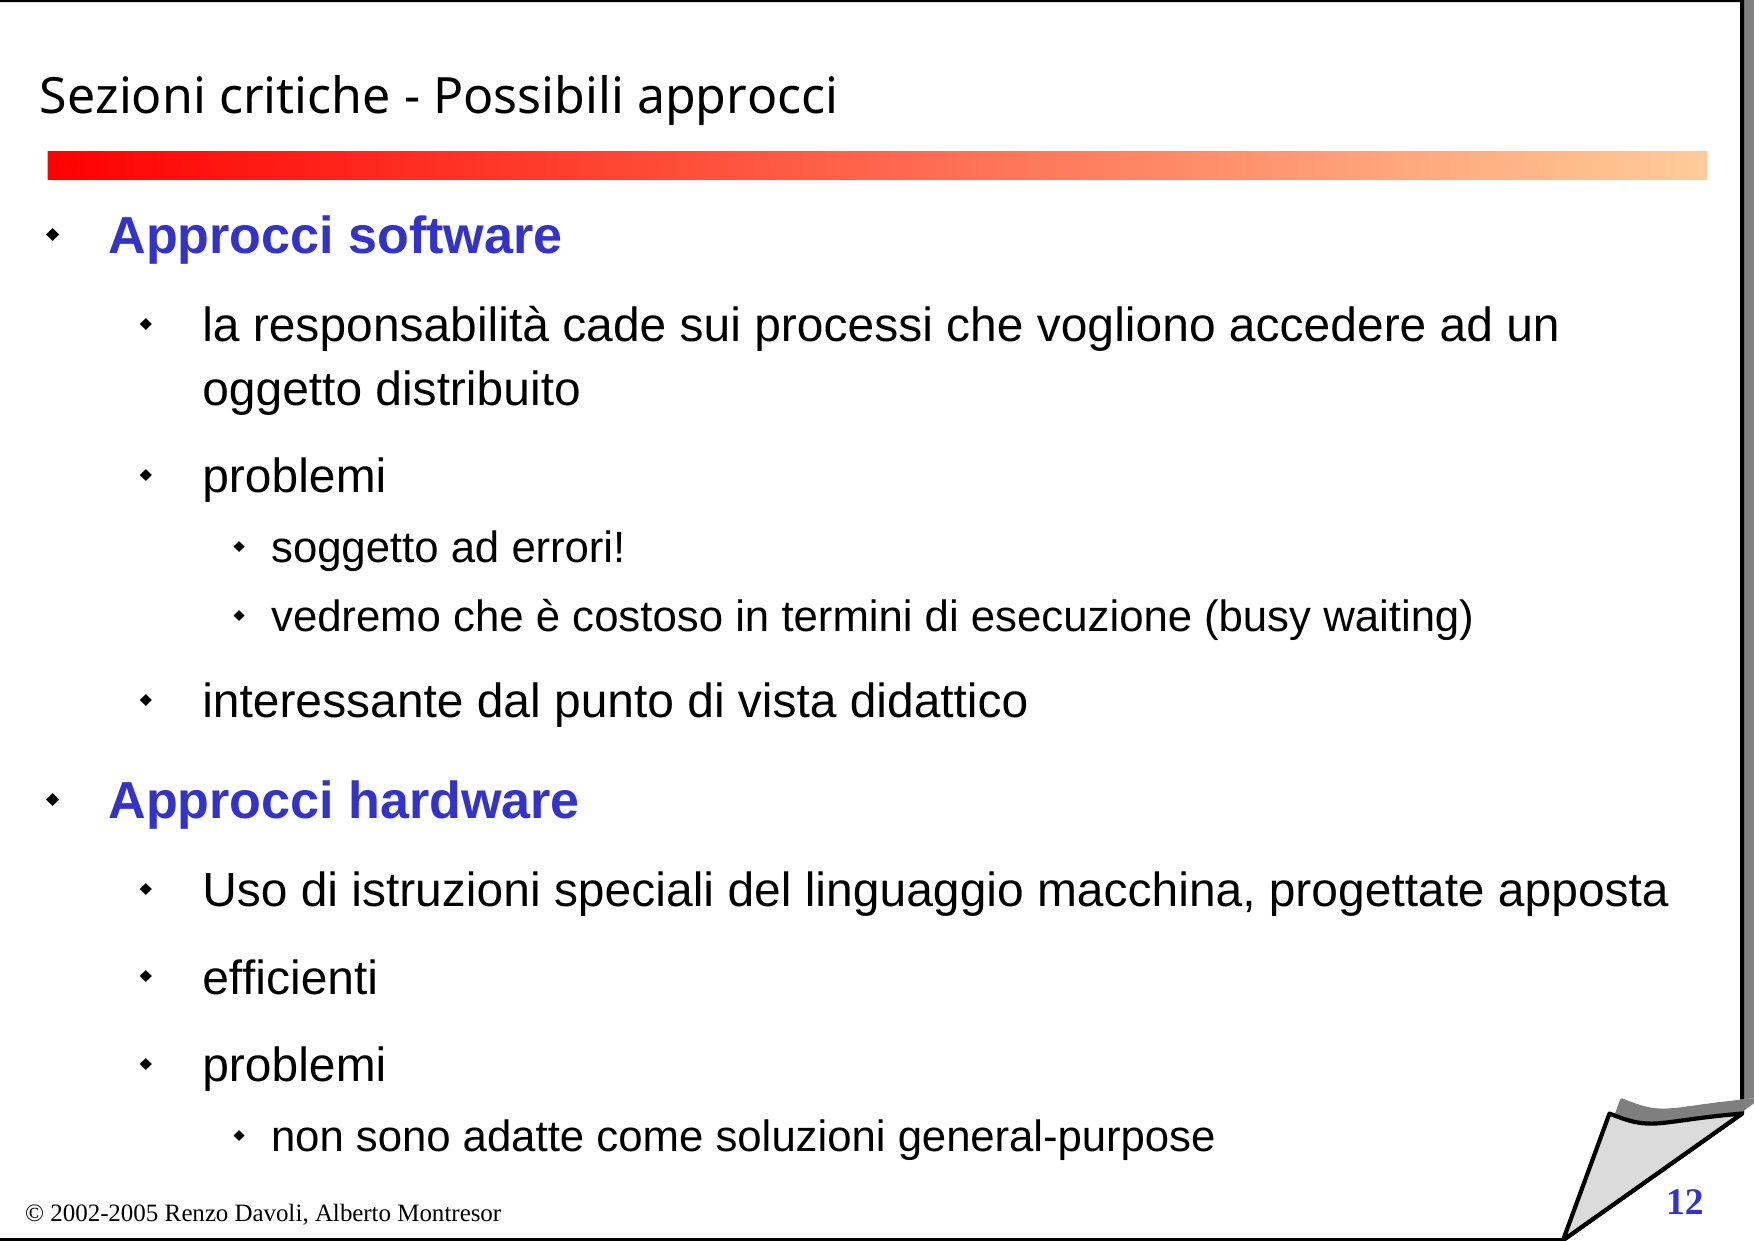

# Sezioni critiche - Possibili approcci
Approcci software
la responsabilità cade sui processi che vogliono accedere ad un oggetto distribuito
problemi
soggetto ad errori!
vedremo che è costoso in termini di esecuzione (busy waiting)
interessante dal punto di vista didattico
Approcci hardware
Uso di istruzioni speciali del linguaggio macchina, progettate apposta
efficienti
problemi
non sono adatte come soluzioni general-purpose